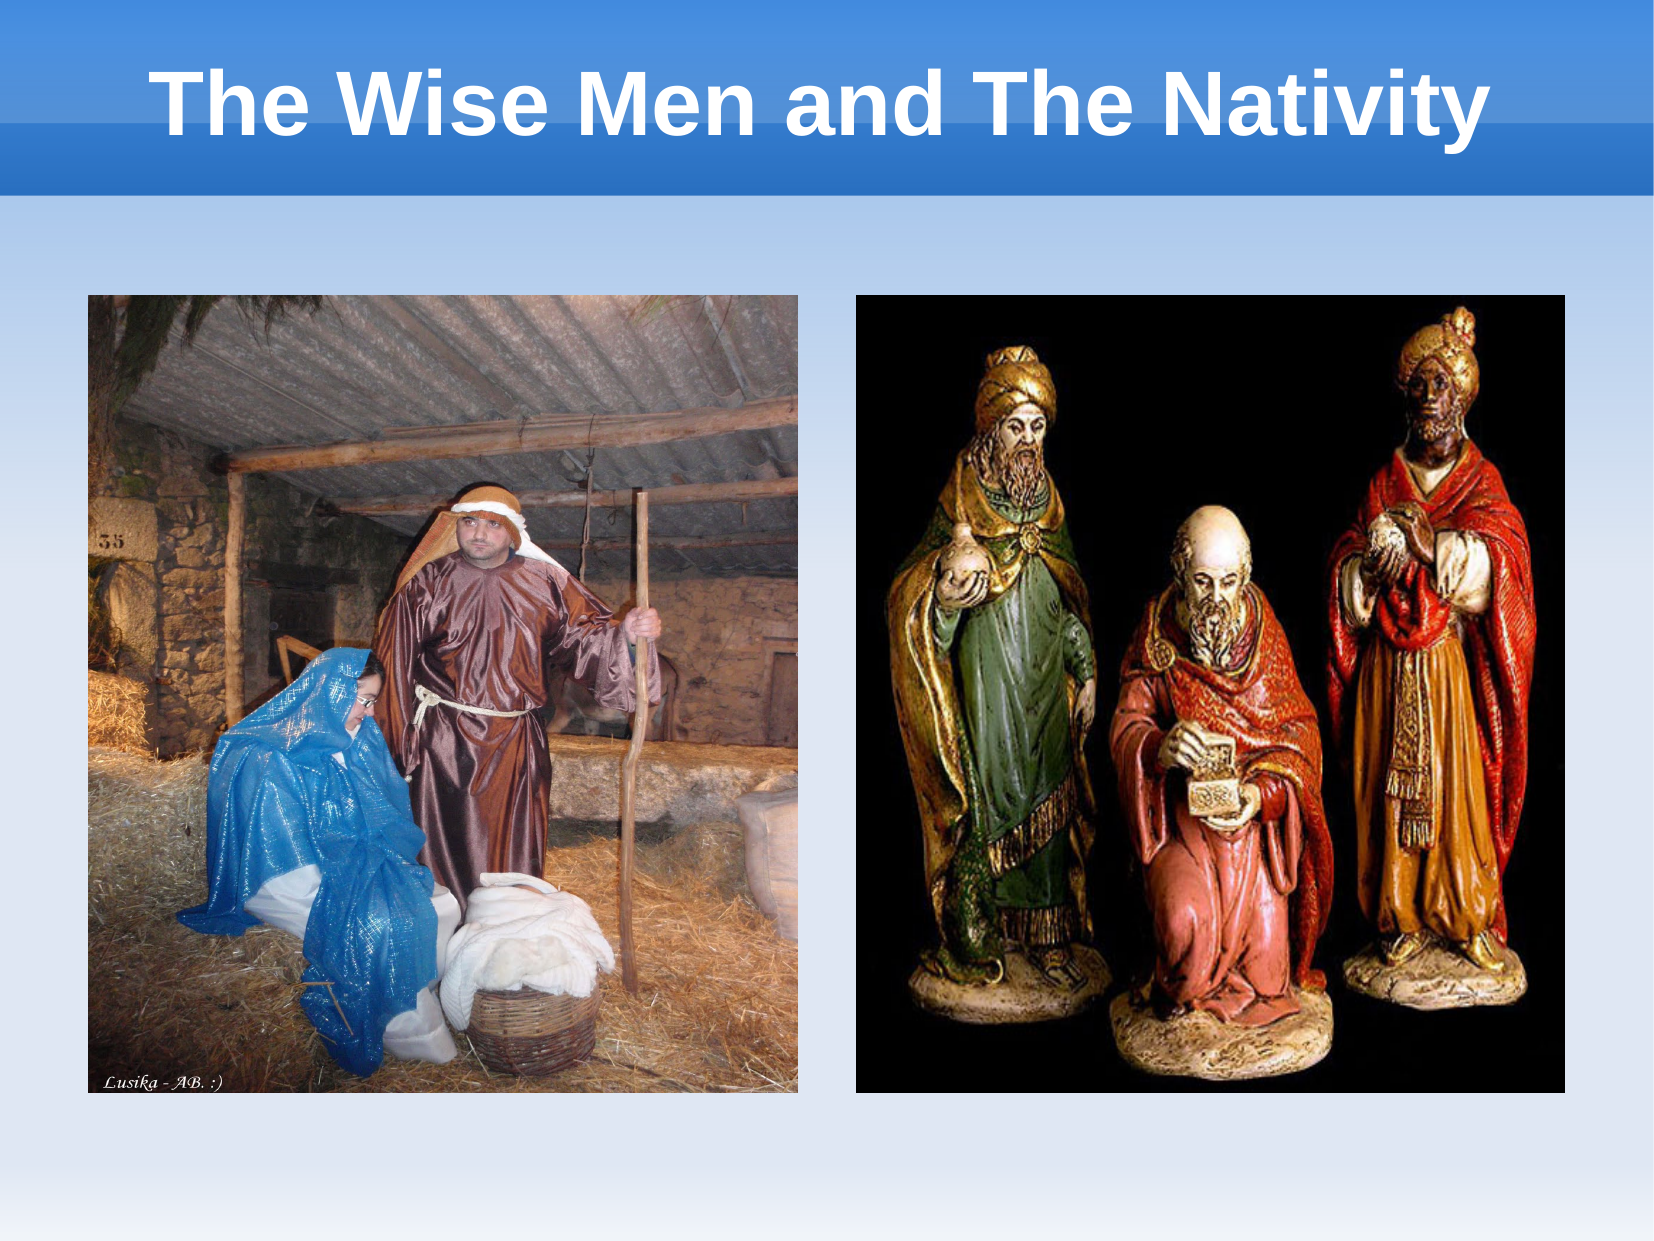

# The Wise Men and The Nativity